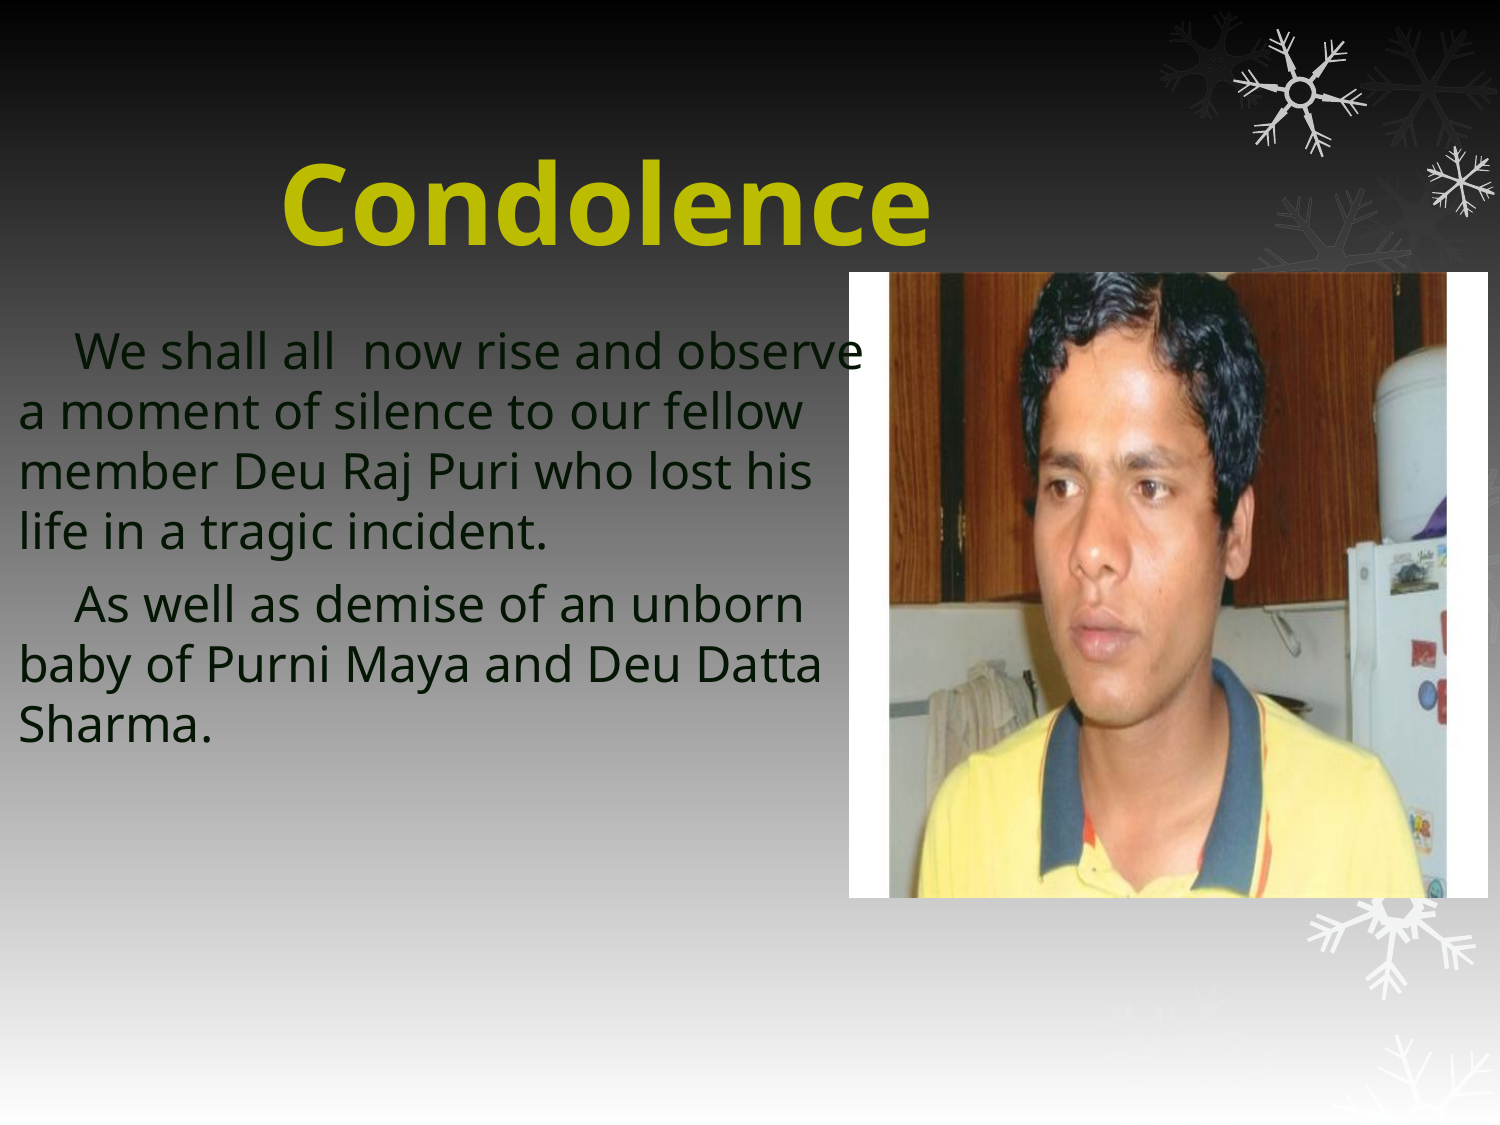

Condolence
# We shall all now rise and observe a moment of silence to our fellow member Deu Raj Puri who lost his life in a tragic incident.
	As well as demise of an unborn baby of Purni Maya and Deu Datta Sharma.